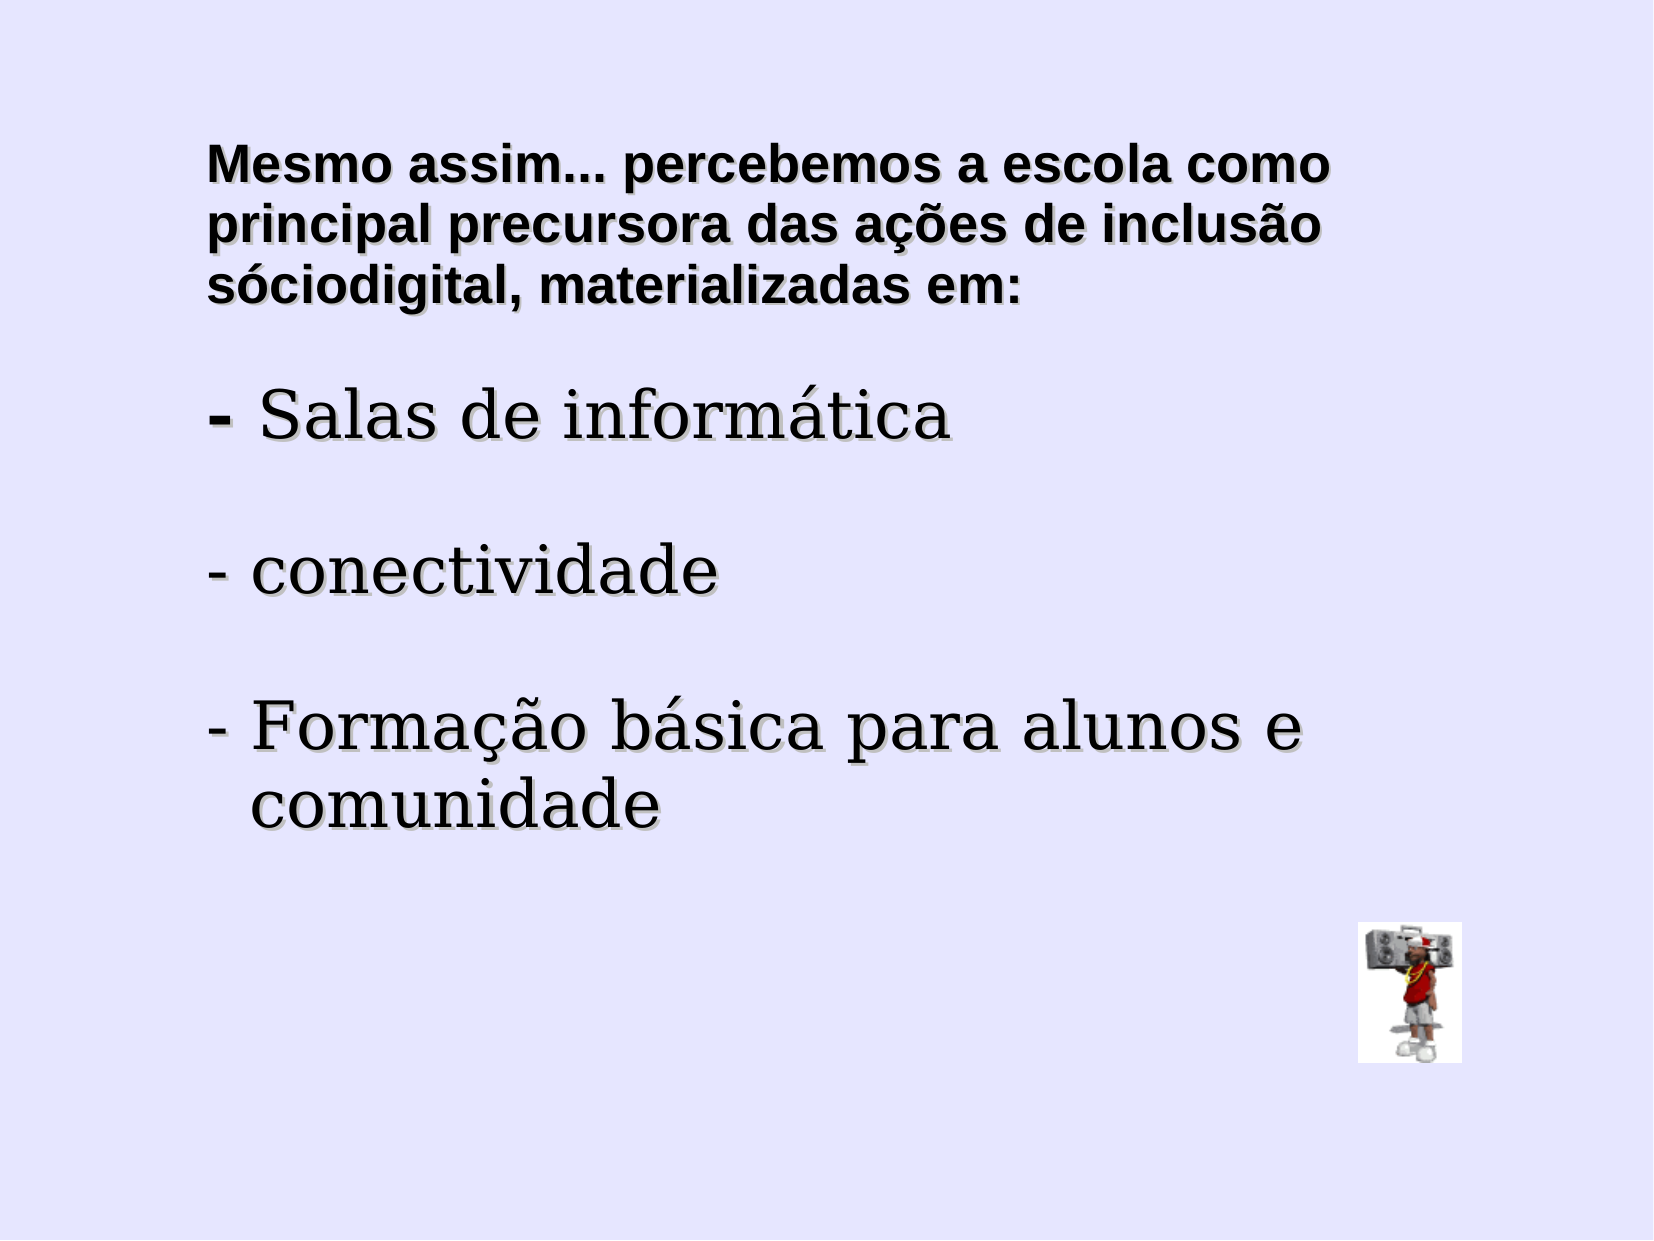

Mesmo assim... percebemos a escola como
principal precursora das ações de inclusão
sóciodigital, materializadas em:
- Salas de informática
- conectividade
- Formação básica para alunos e
 comunidade